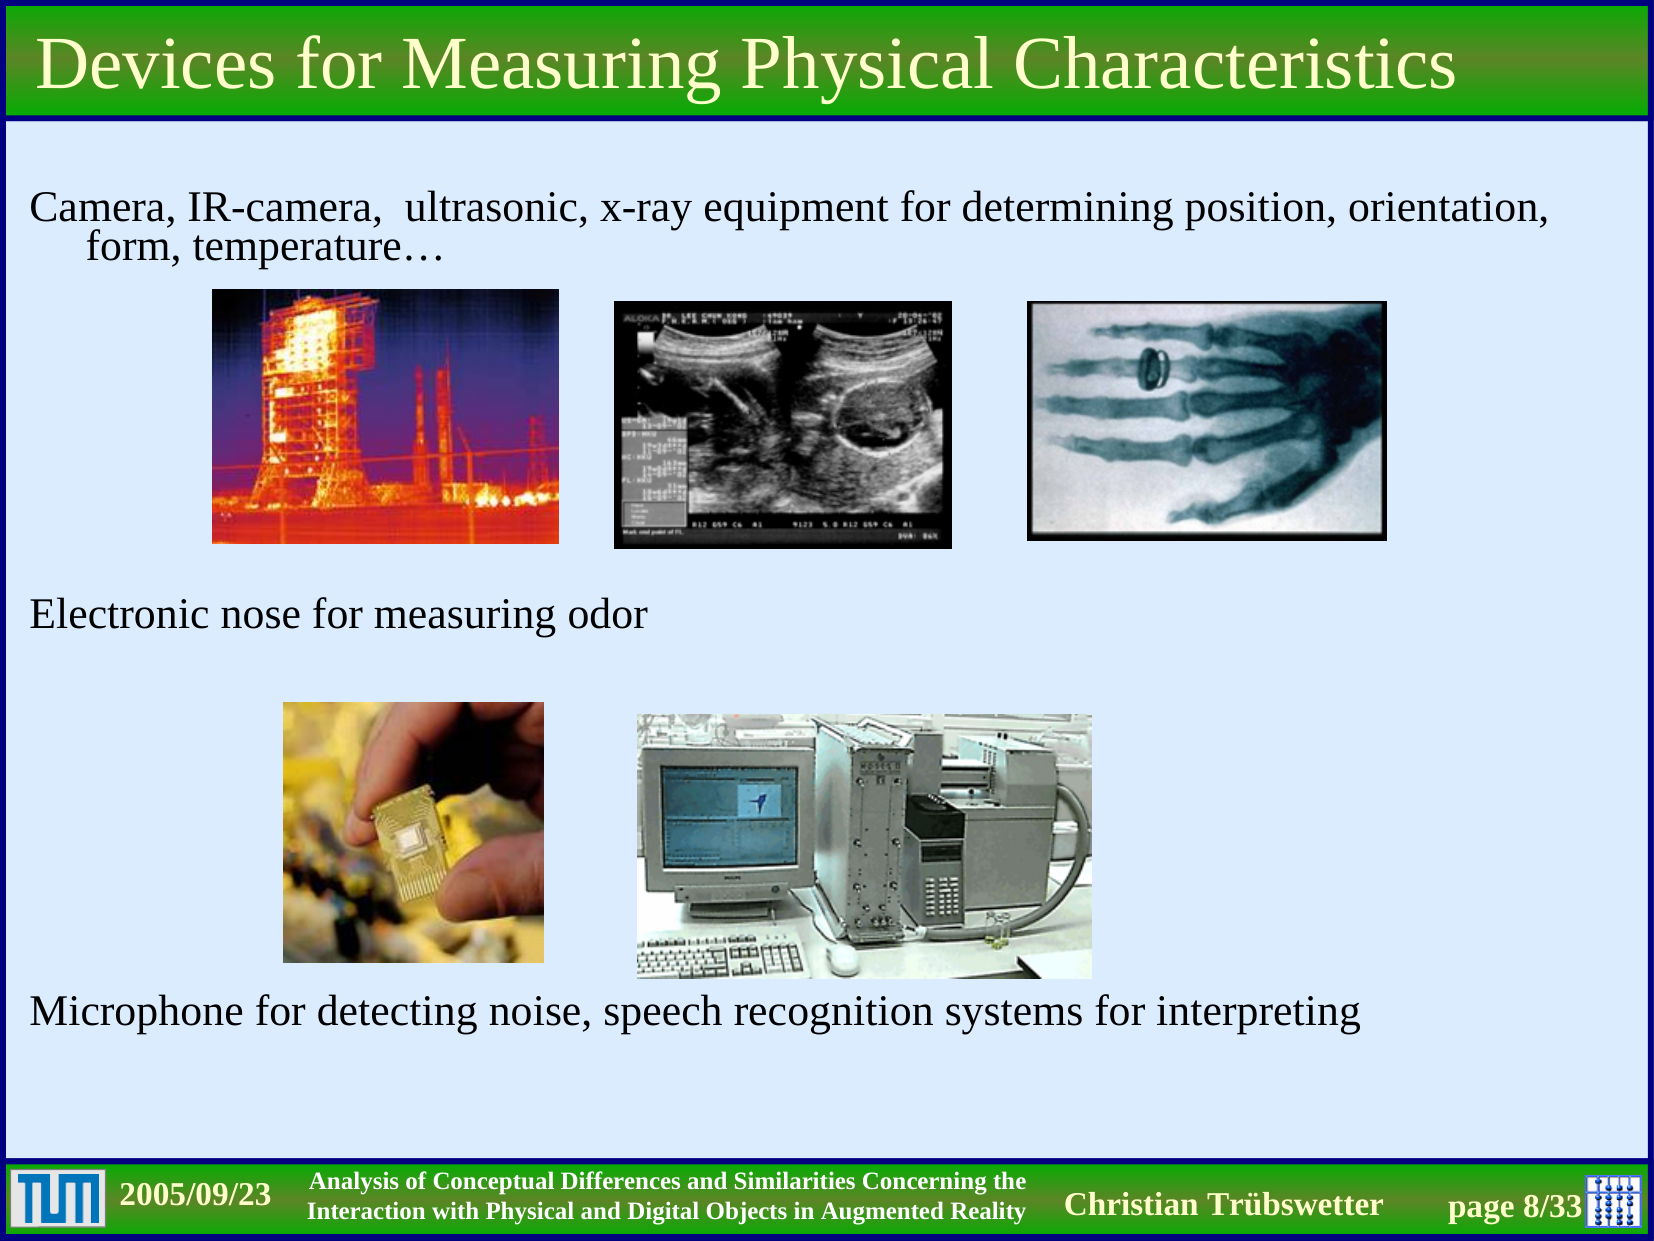

# Devices for Measuring Physical Characteristics
Camera, IR-camera, ultrasonic, x-ray equipment for determining position, orientation, form, temperature…
Electronic nose for measuring odor
Microphone for detecting noise, speech recognition systems for interpreting